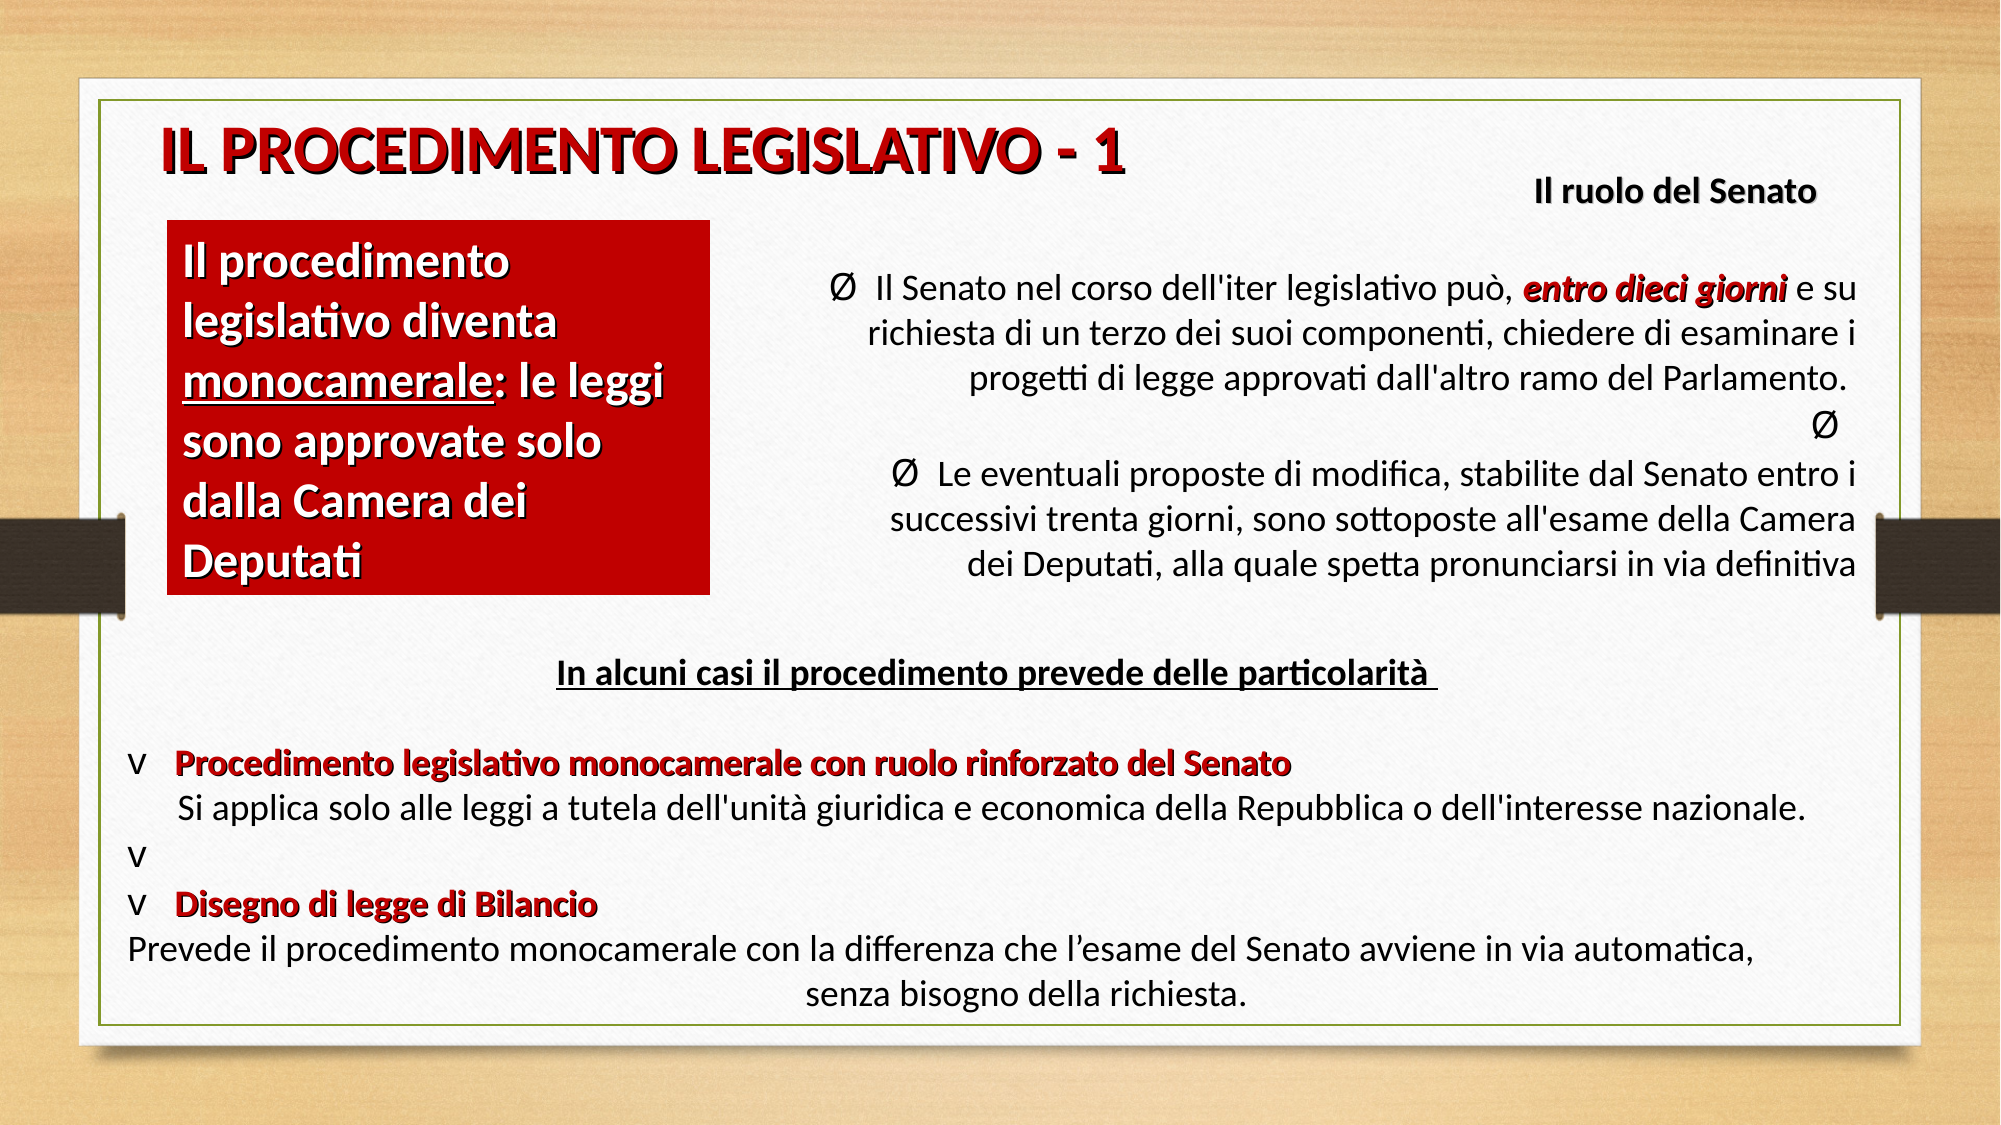

IL PROCEDIMENTO LEGISLATIVO - 1
Il ruolo del Senato
Il procedimento legislativo diventa monocamerale: le leggi sono approvate solo dalla Camera dei Deputati
Il Senato nel corso dell'iter legislativo può, entro dieci giorni e su richiesta di un terzo dei suoi componenti, chiedere di esaminare i progetti di legge approvati dall'altro ramo del Parlamento.
Le eventuali proposte di modifica, stabilite dal Senato entro i successivi trenta giorni, sono sottoposte all'esame della Camera dei Deputati, alla quale spetta pronunciarsi in via definitiva
In alcuni casi il procedimento prevede delle particolarità
Procedimento legislativo monocamerale con ruolo rinforzato del Senato
Si applica solo alle leggi a tutela dell'unità giuridica e economica della Repubblica o dell'interesse nazionale.
Disegno di legge di Bilancio
Prevede il procedimento monocamerale con la differenza che l’esame del Senato avviene in via automatica, senza bisogno della richiesta.